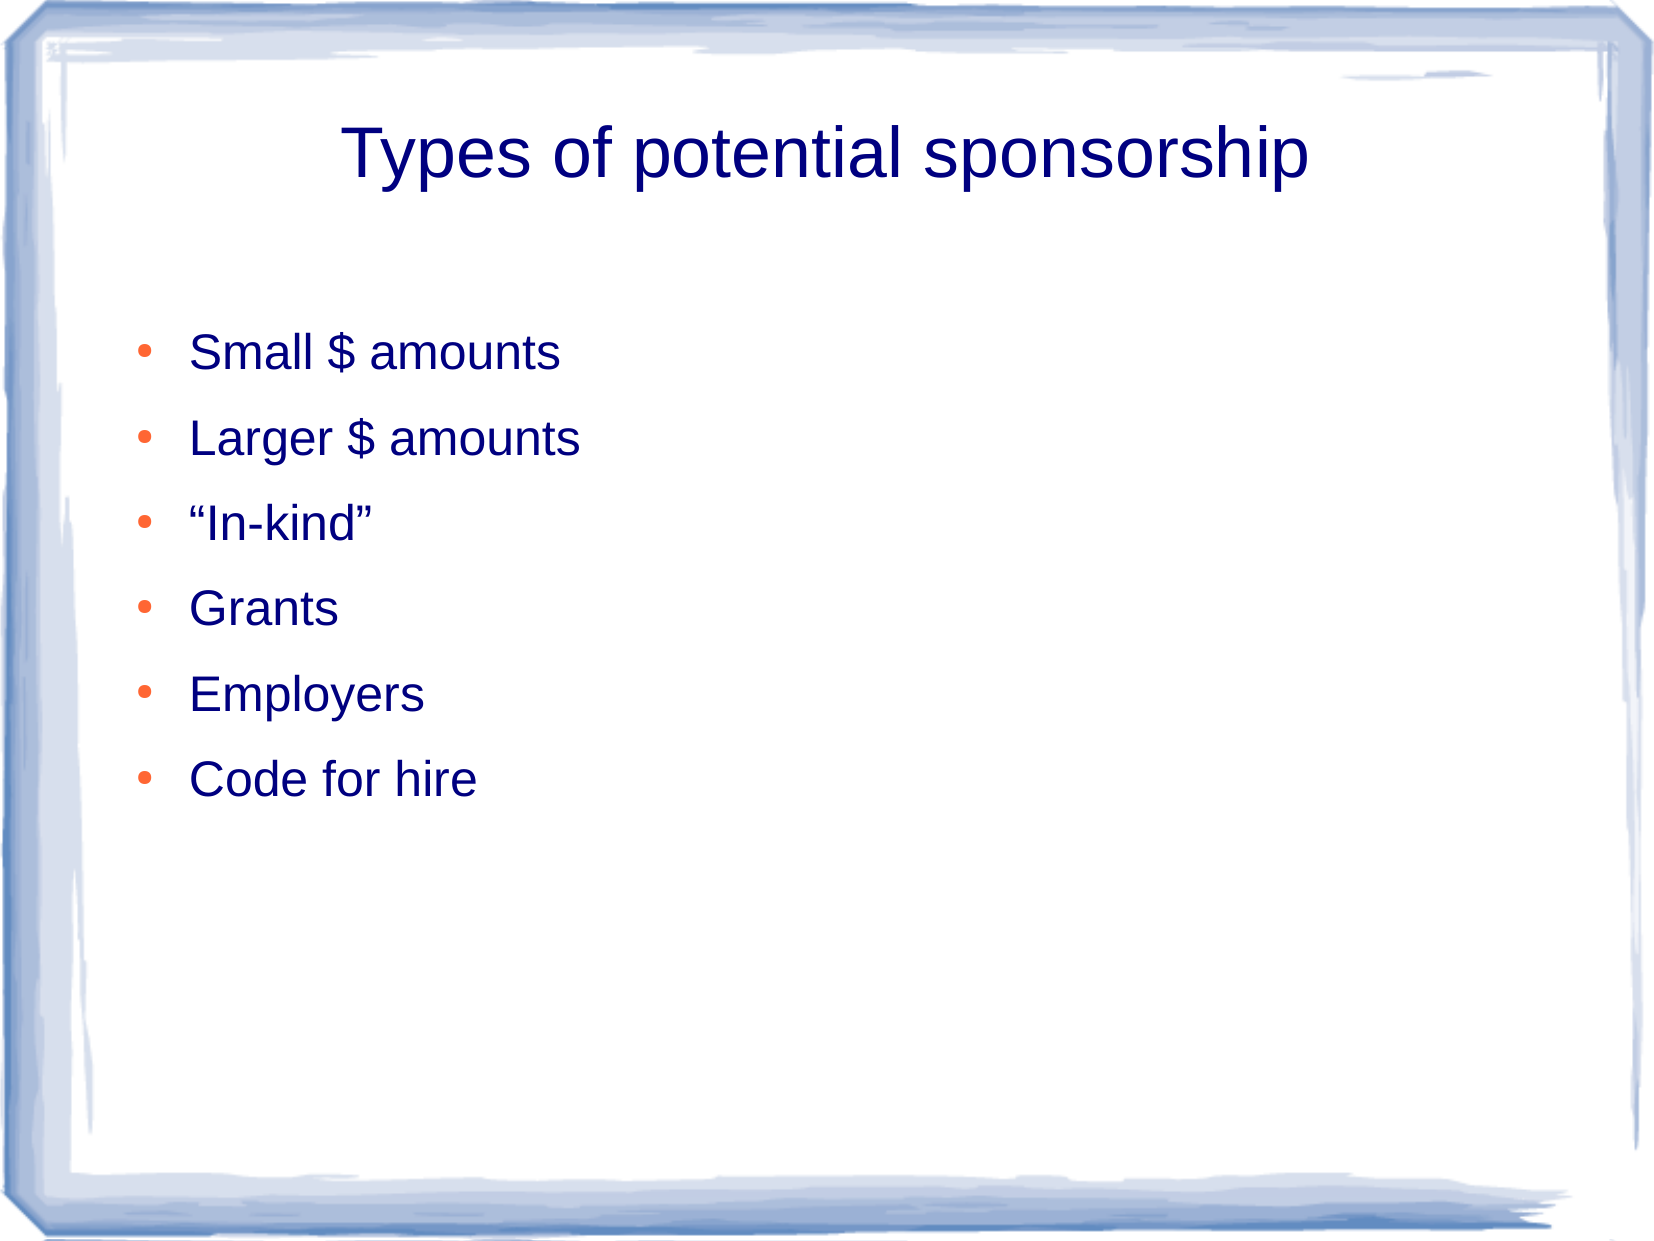

# Types of potential sponsorship
Small $ amounts
Larger $ amounts
“In-kind”
Grants
Employers
Code for hire